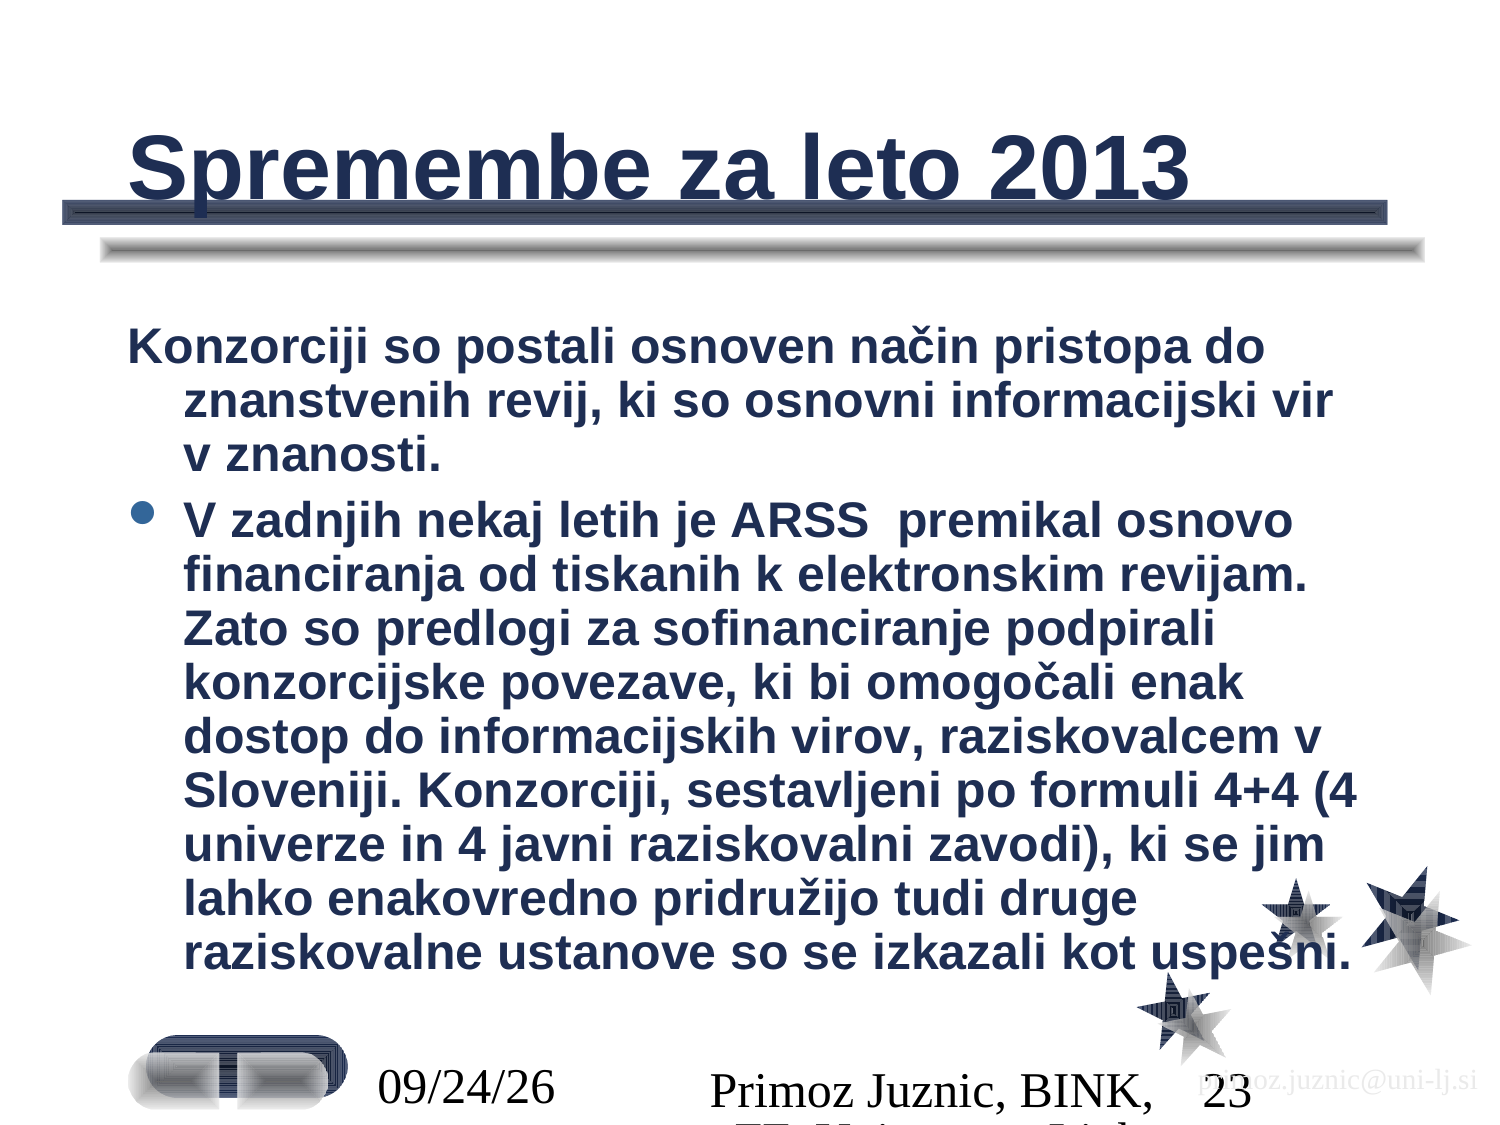

# Spremembe za leto 2013
Konzorciji so postali osnoven način pristopa do znanstvenih revij, ki so osnovni informacijski vir v znanosti.
V zadnjih nekaj letih je ARSS premikal osnovo financiranja od tiskanih k elektronskim revijam. Zato so predlogi za sofinanciranje podpirali konzorcijske povezave, ki bi omogočali enak dostop do informacijskih virov, raziskovalcem v Sloveniji. Konzorciji, sestavljeni po formuli 4+4 (4 univerze in 4 javni raziskovalni zavodi), ki se jim lahko enakovredno pridružijo tudi druge raziskovalne ustanove so se izkazali kot uspešni.
Primoz Juznic, BINK, FF, Univerza v Ljubljani
23